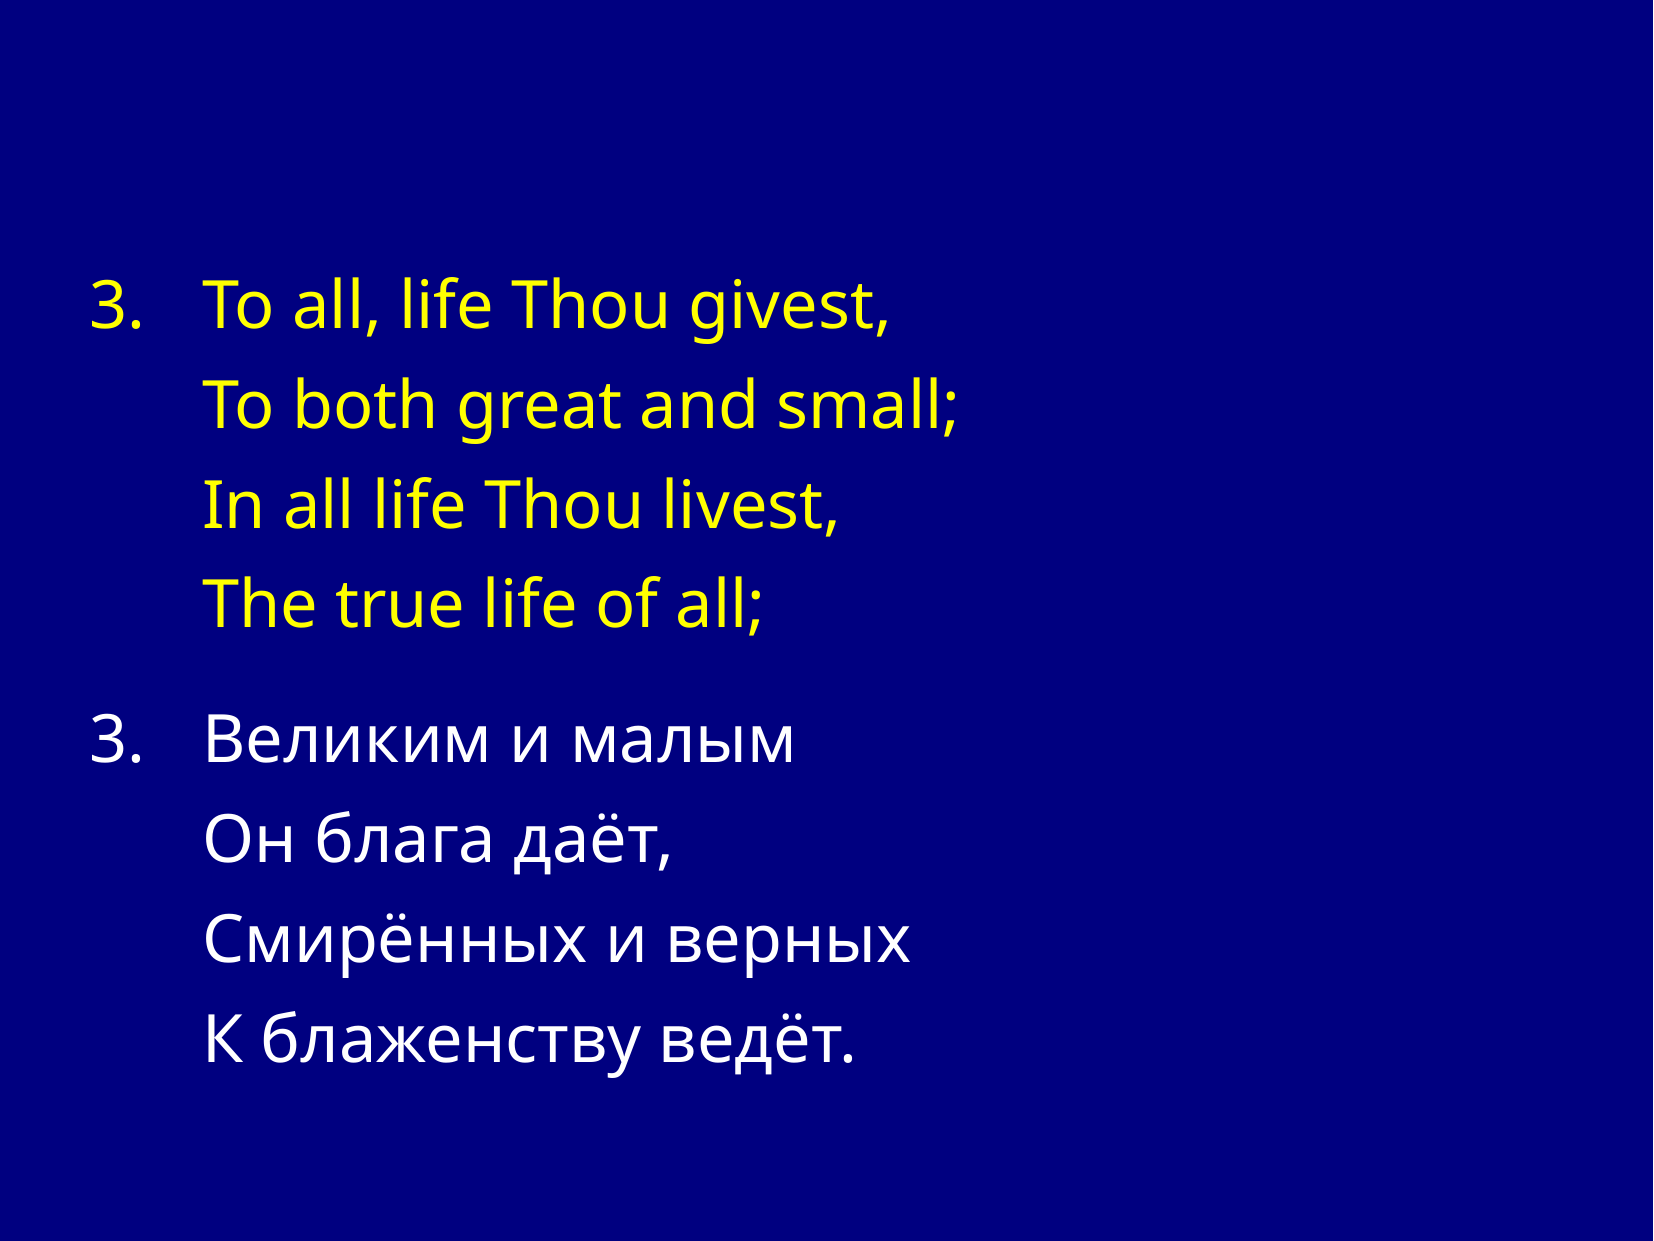

3.	To all, life Thou givest,
	To both great and small;
	In all life Thou livest,
	The true life of all;
3.	Великим и малым
	Он блага даёт,
	Смирённых и верных
	К блаженству ведёт.